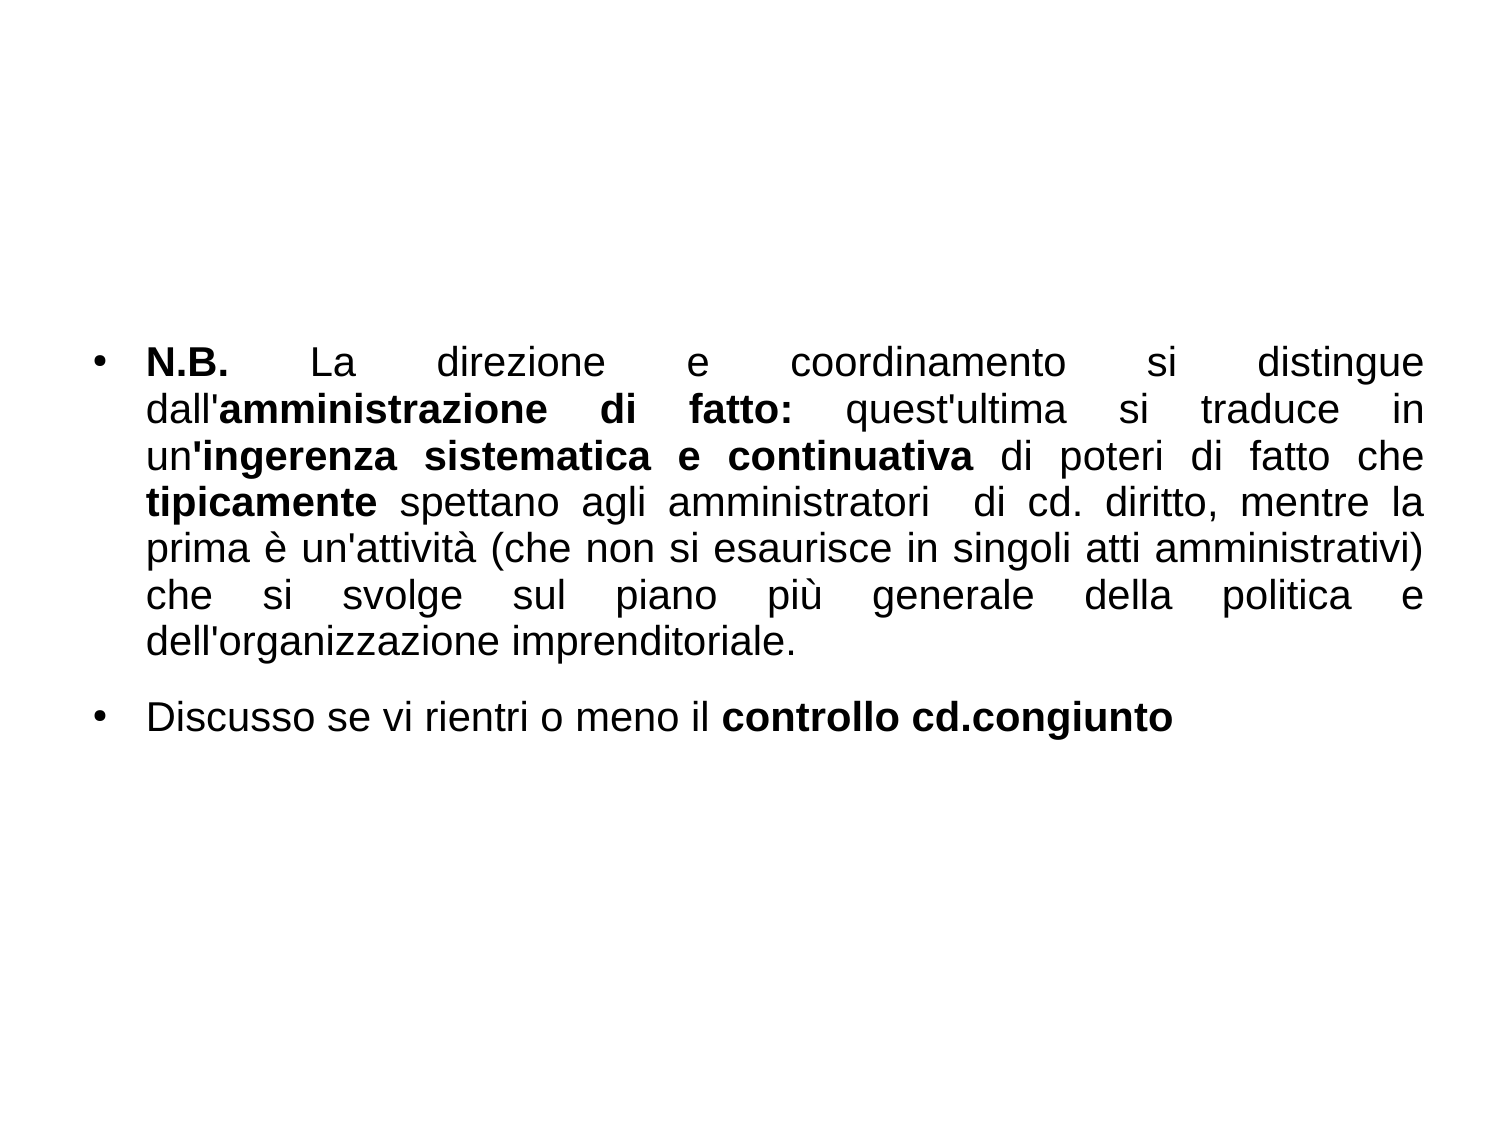

# N.B. La direzione e coordinamento si distingue dall'amministrazione di fatto: quest'ultima si traduce in un'ingerenza sistematica e continuativa di poteri di fatto che tipicamente spettano agli amministratori di cd. diritto, mentre la prima è un'attività (che non si esaurisce in singoli atti amministrativi) che si svolge sul piano più generale della politica e dell'organizzazione imprenditoriale.
Discusso se vi rientri o meno il controllo cd.congiunto